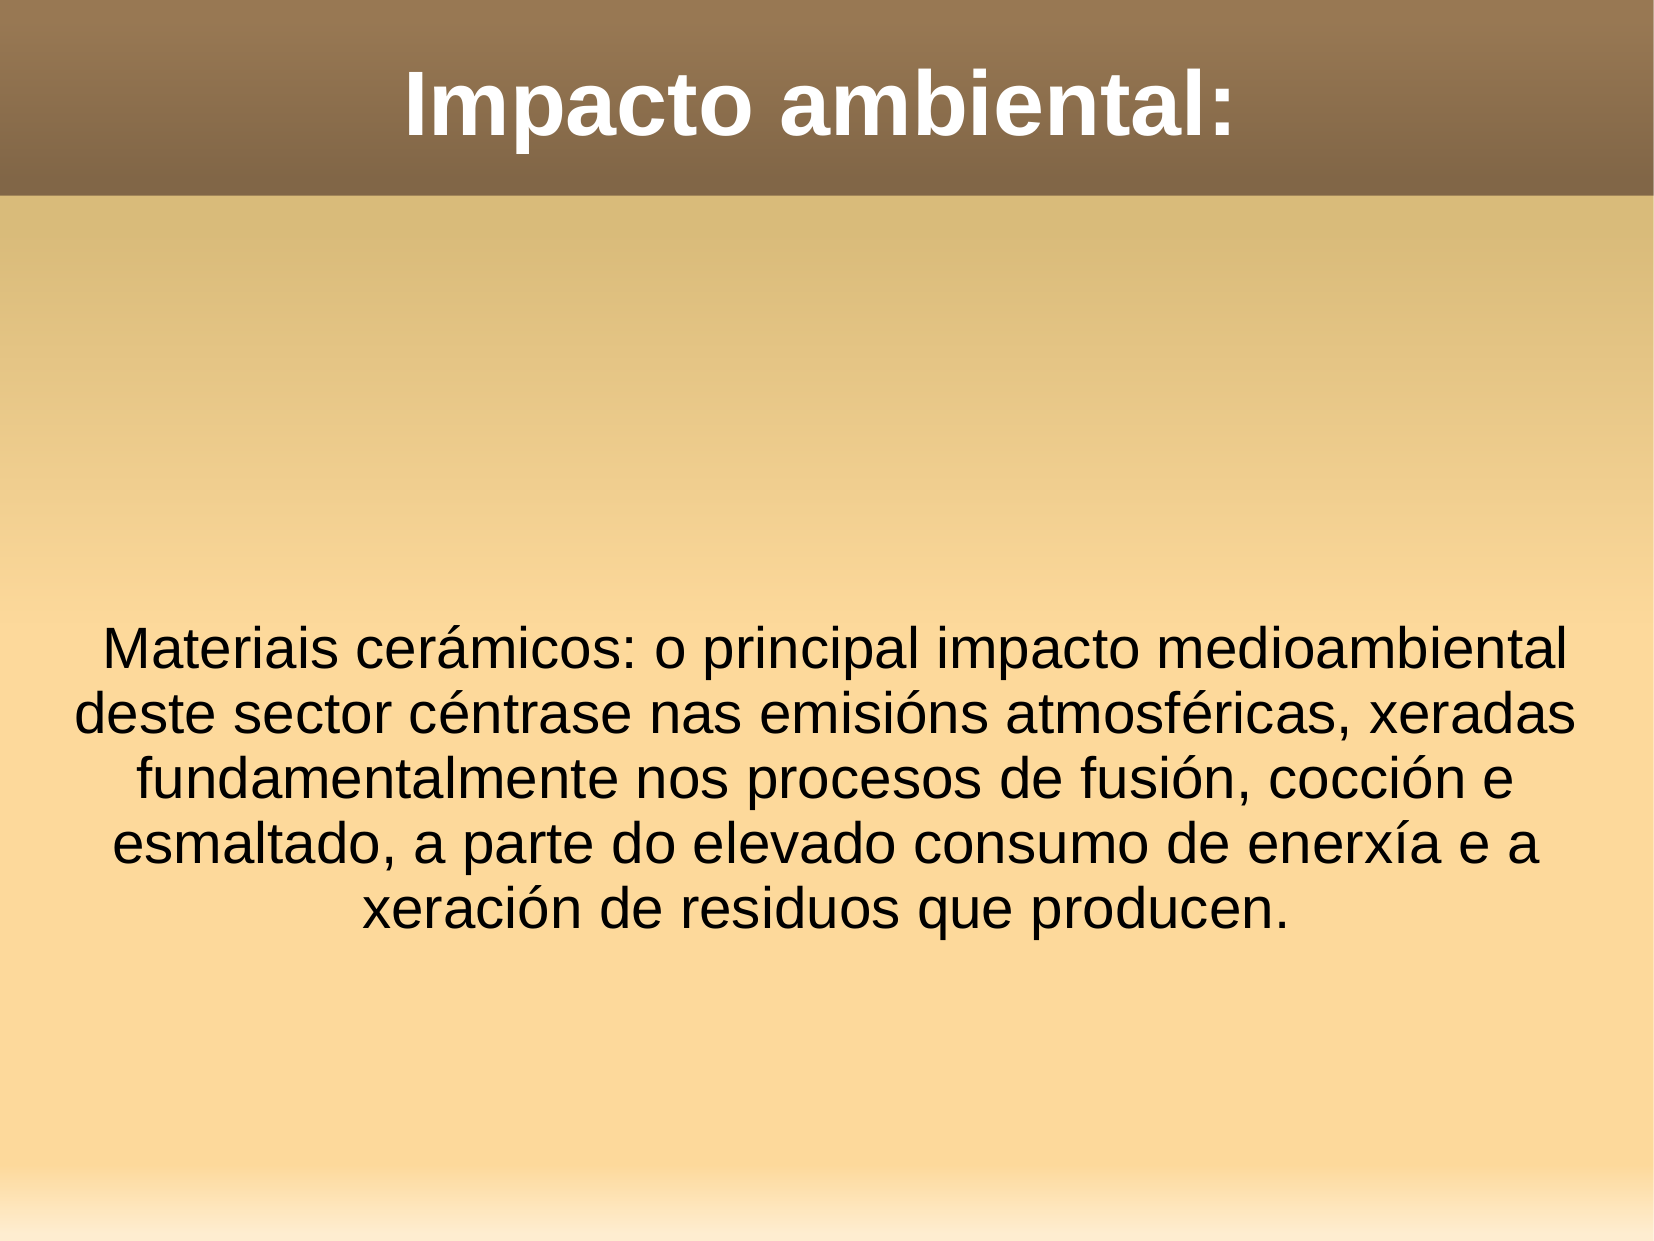

# Impacto ambiental:
Materiais cerámicos: o principal impacto medioambiental deste sector céntrase nas emisións atmosféricas, xeradas fundamentalmente nos procesos de fusión, cocción e esmaltado, a parte do elevado consumo de enerxía e a xeración de residuos que producen.